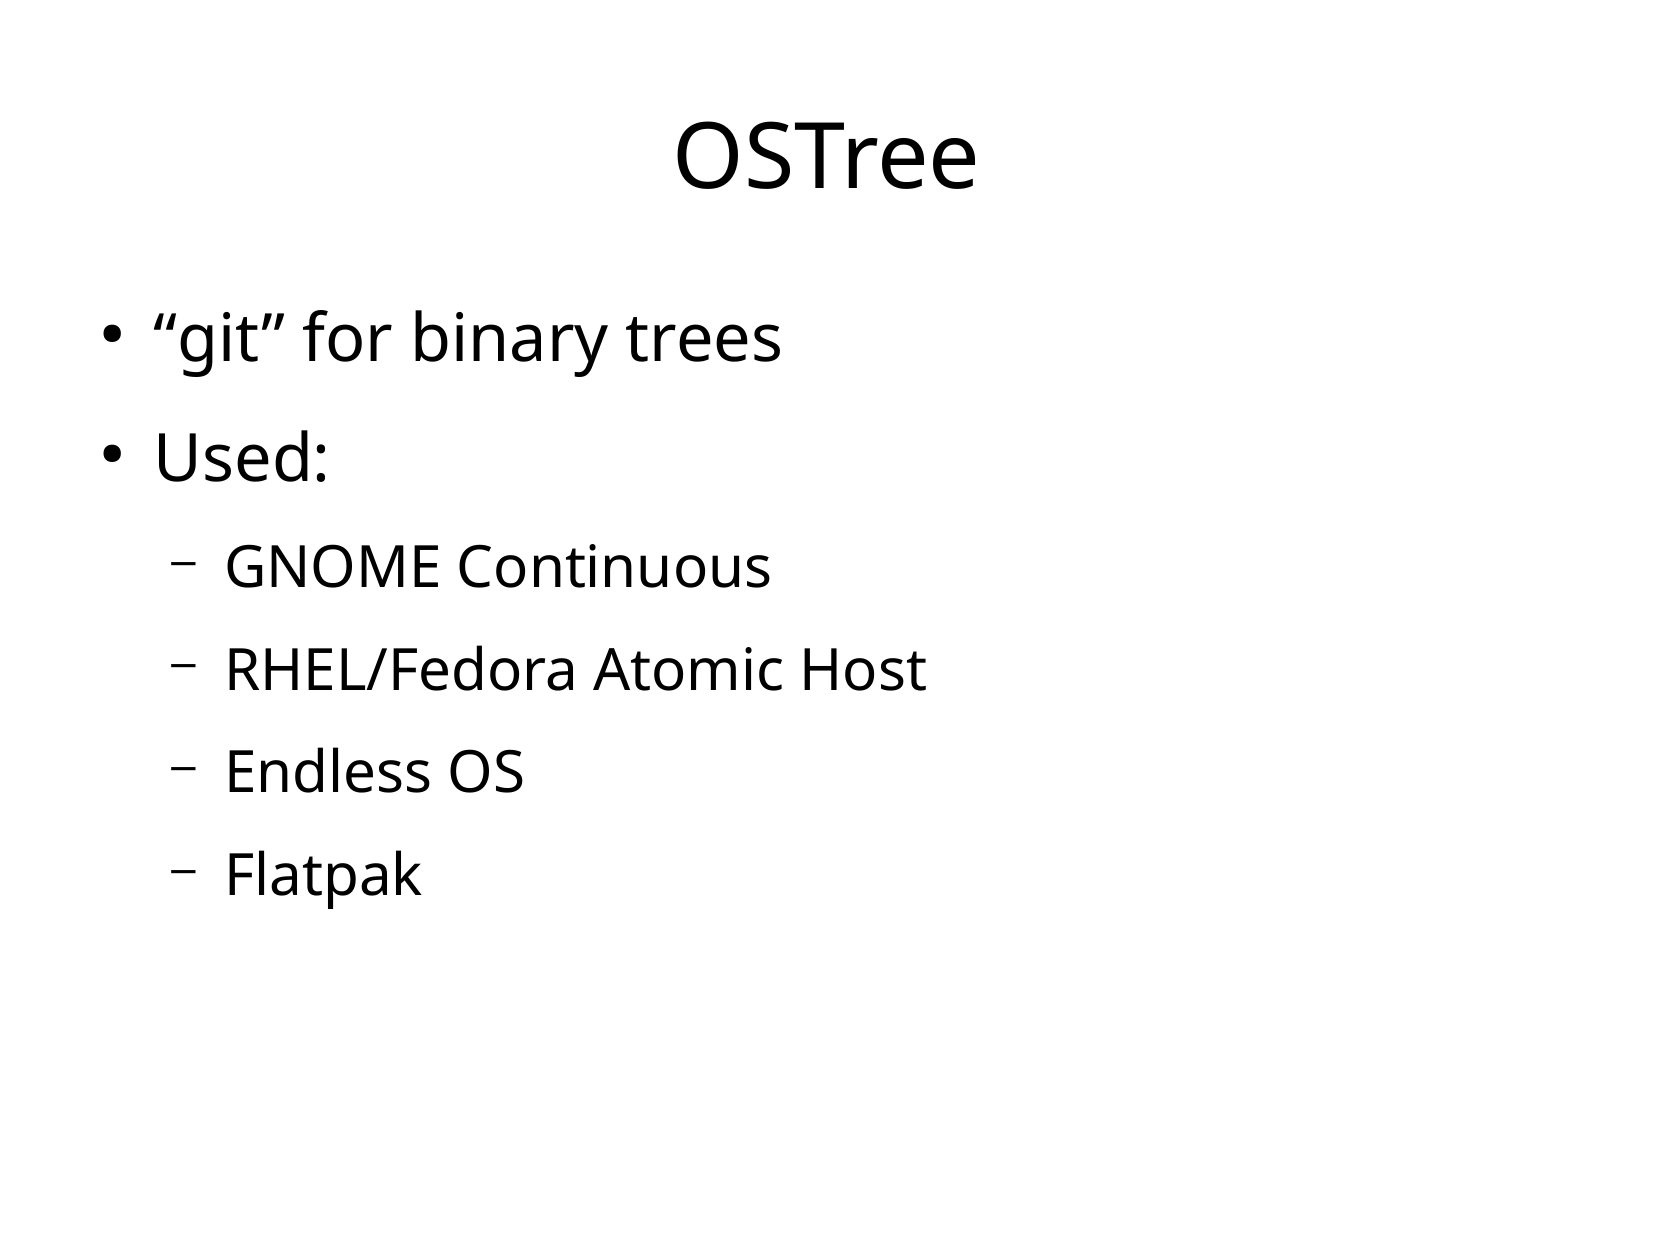

# OSTree
“git” for binary trees
Used:
GNOME Continuous
RHEL/Fedora Atomic Host
Endless OS
Flatpak